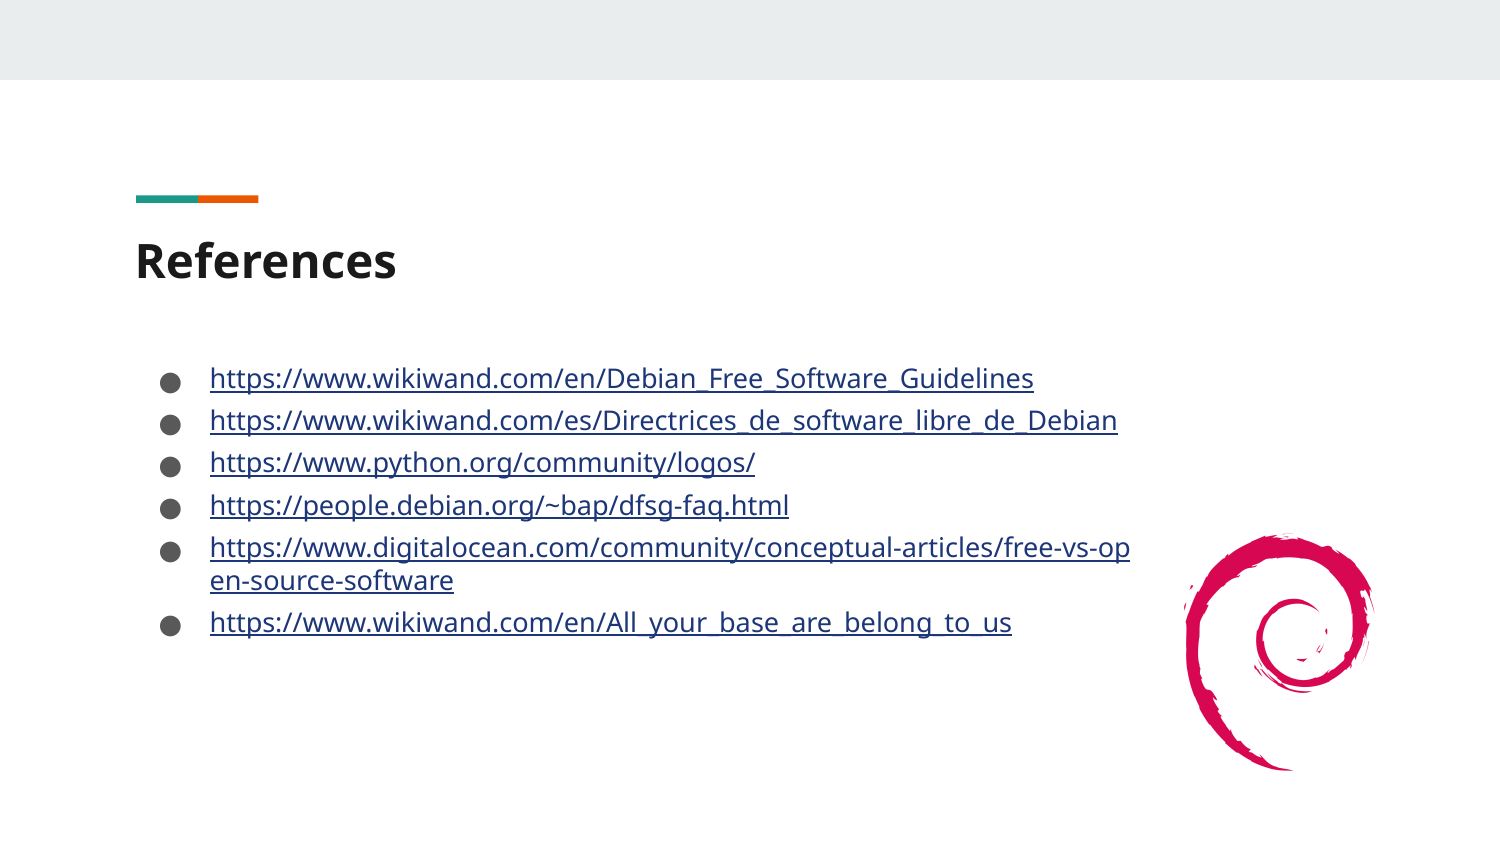

# References
https://www.wikiwand.com/en/Debian_Free_Software_Guidelines
https://www.wikiwand.com/es/Directrices_de_software_libre_de_Debian
https://www.python.org/community/logos/
https://people.debian.org/~bap/dfsg-faq.html
https://www.digitalocean.com/community/conceptual-articles/free-vs-open-source-software
https://www.wikiwand.com/en/All_your_base_are_belong_to_us